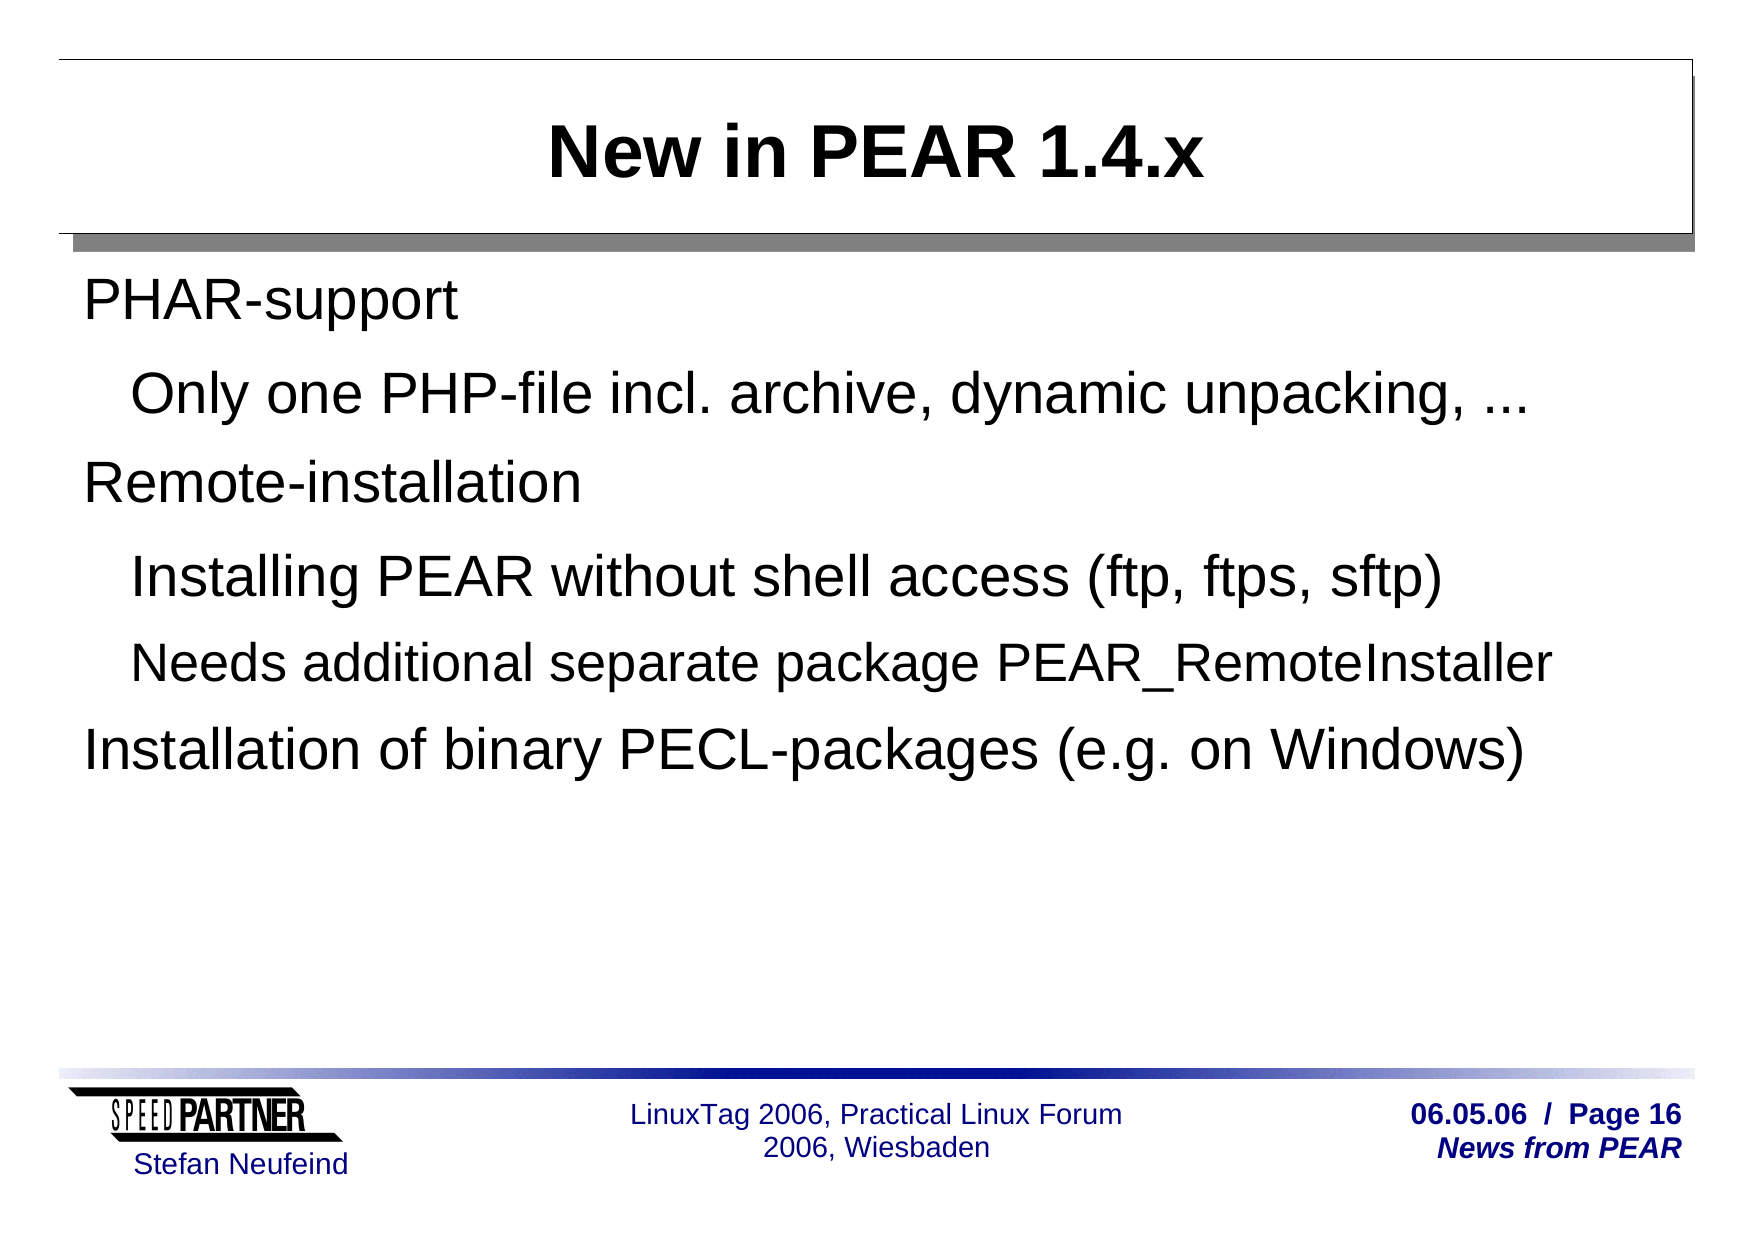

# New in PEAR 1.4.x
PHAR-support
Only one PHP-file incl. archive, dynamic unpacking, ...
Remote-installation
Installing PEAR without shell access (ftp, ftps, sftp)
Needs additional separate package PEAR_RemoteInstaller
Installation of binary PECL-packages (e.g. on Windows)